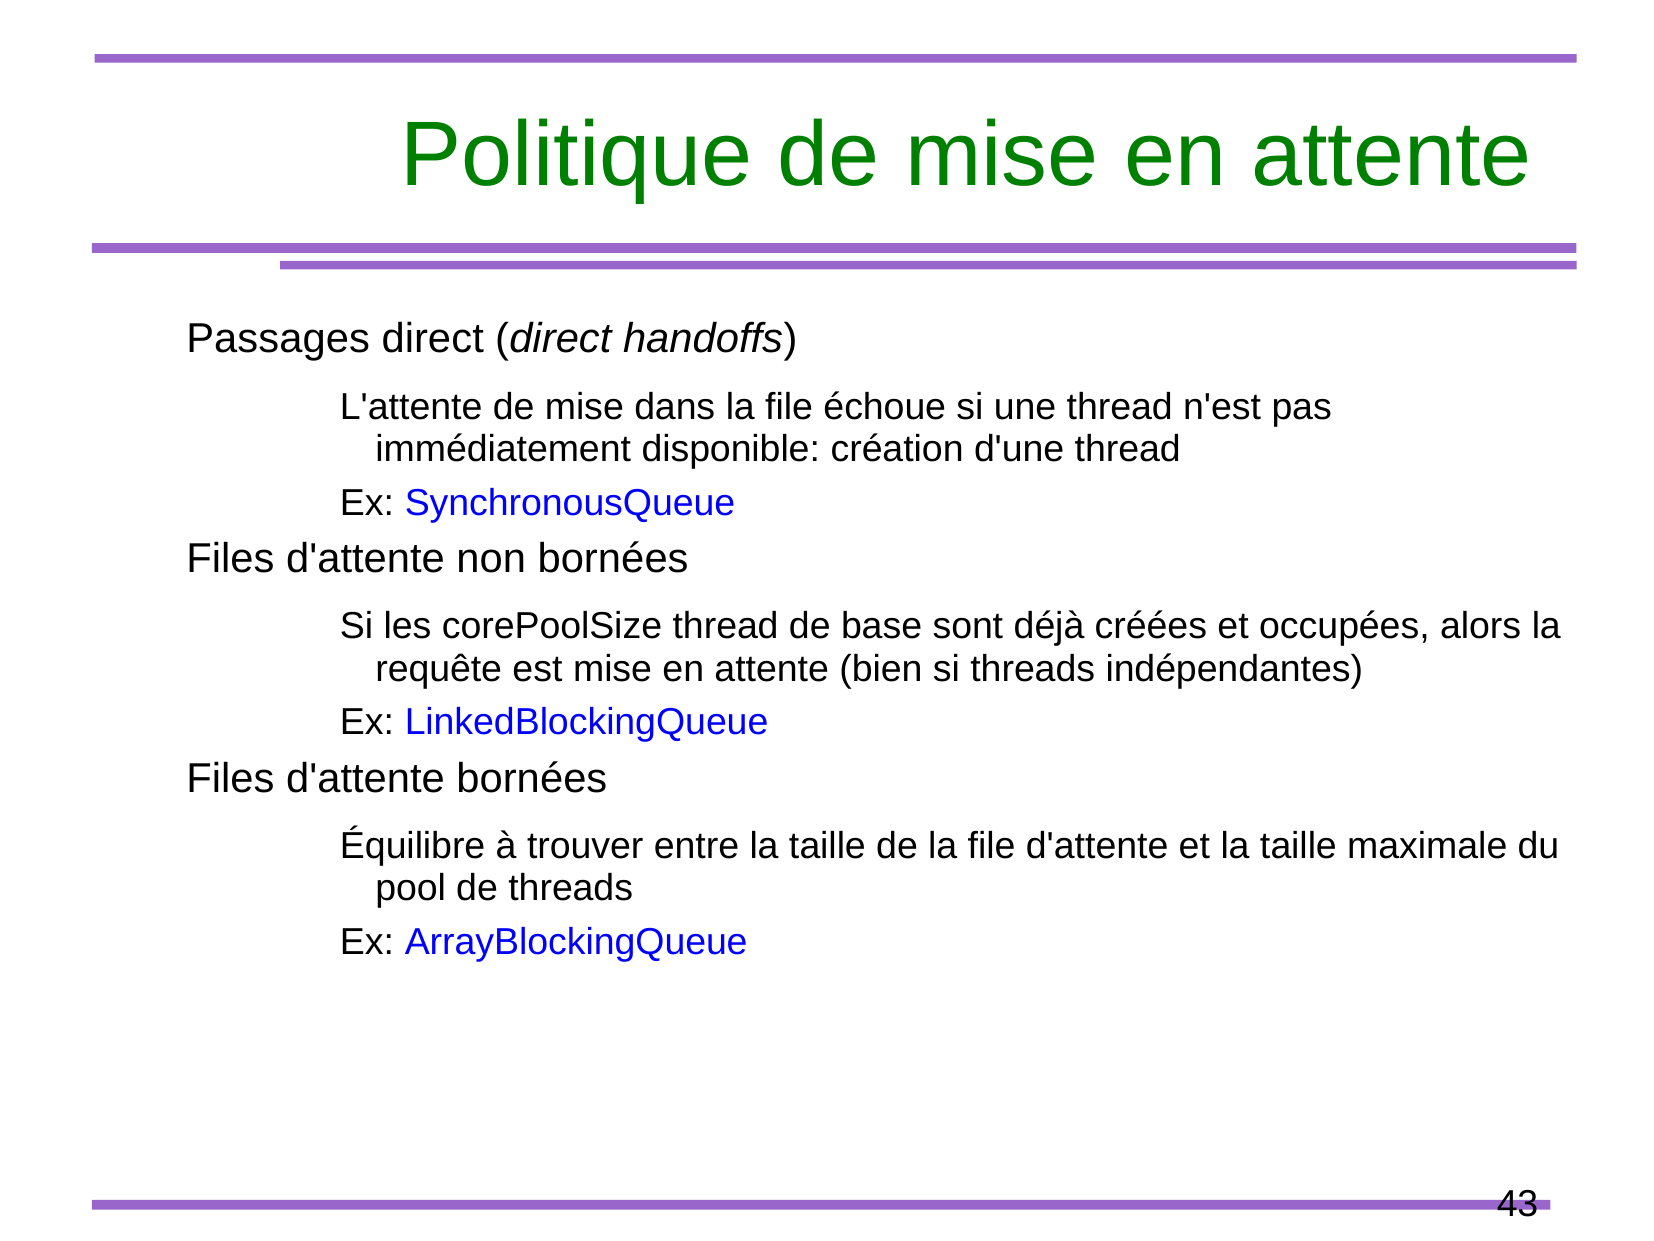

# Politique de mise en attente
Passages direct (direct handoffs)
L'attente de mise dans la file échoue si une thread n'est pas immédiatement disponible: création d'une thread
Ex: SynchronousQueue
Files d'attente non bornées
Si les corePoolSize thread de base sont déjà créées et occupées, alors la requête est mise en attente (bien si threads indépendantes)
Ex: LinkedBlockingQueue
Files d'attente bornées
Équilibre à trouver entre la taille de la file d'attente et la taille maximale du pool de threads
Ex: ArrayBlockingQueue